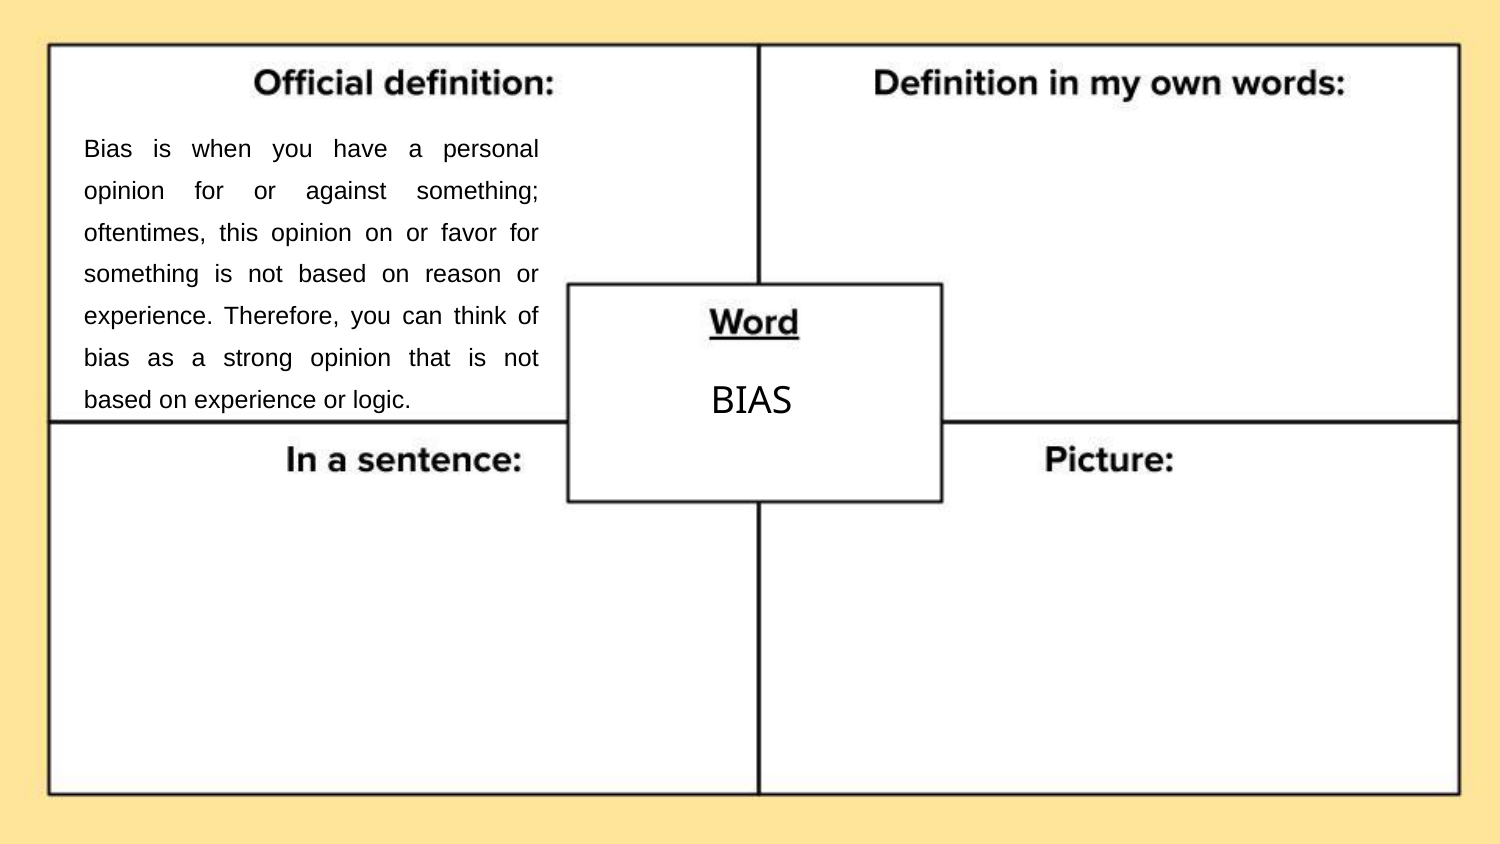

Bias is when you have a personal opinion for or against something; oftentimes, this opinion on or favor for something is not based on reason or experience. Therefore, you can think of bias as a strong opinion that is not based on experience or logic.
 BIAS